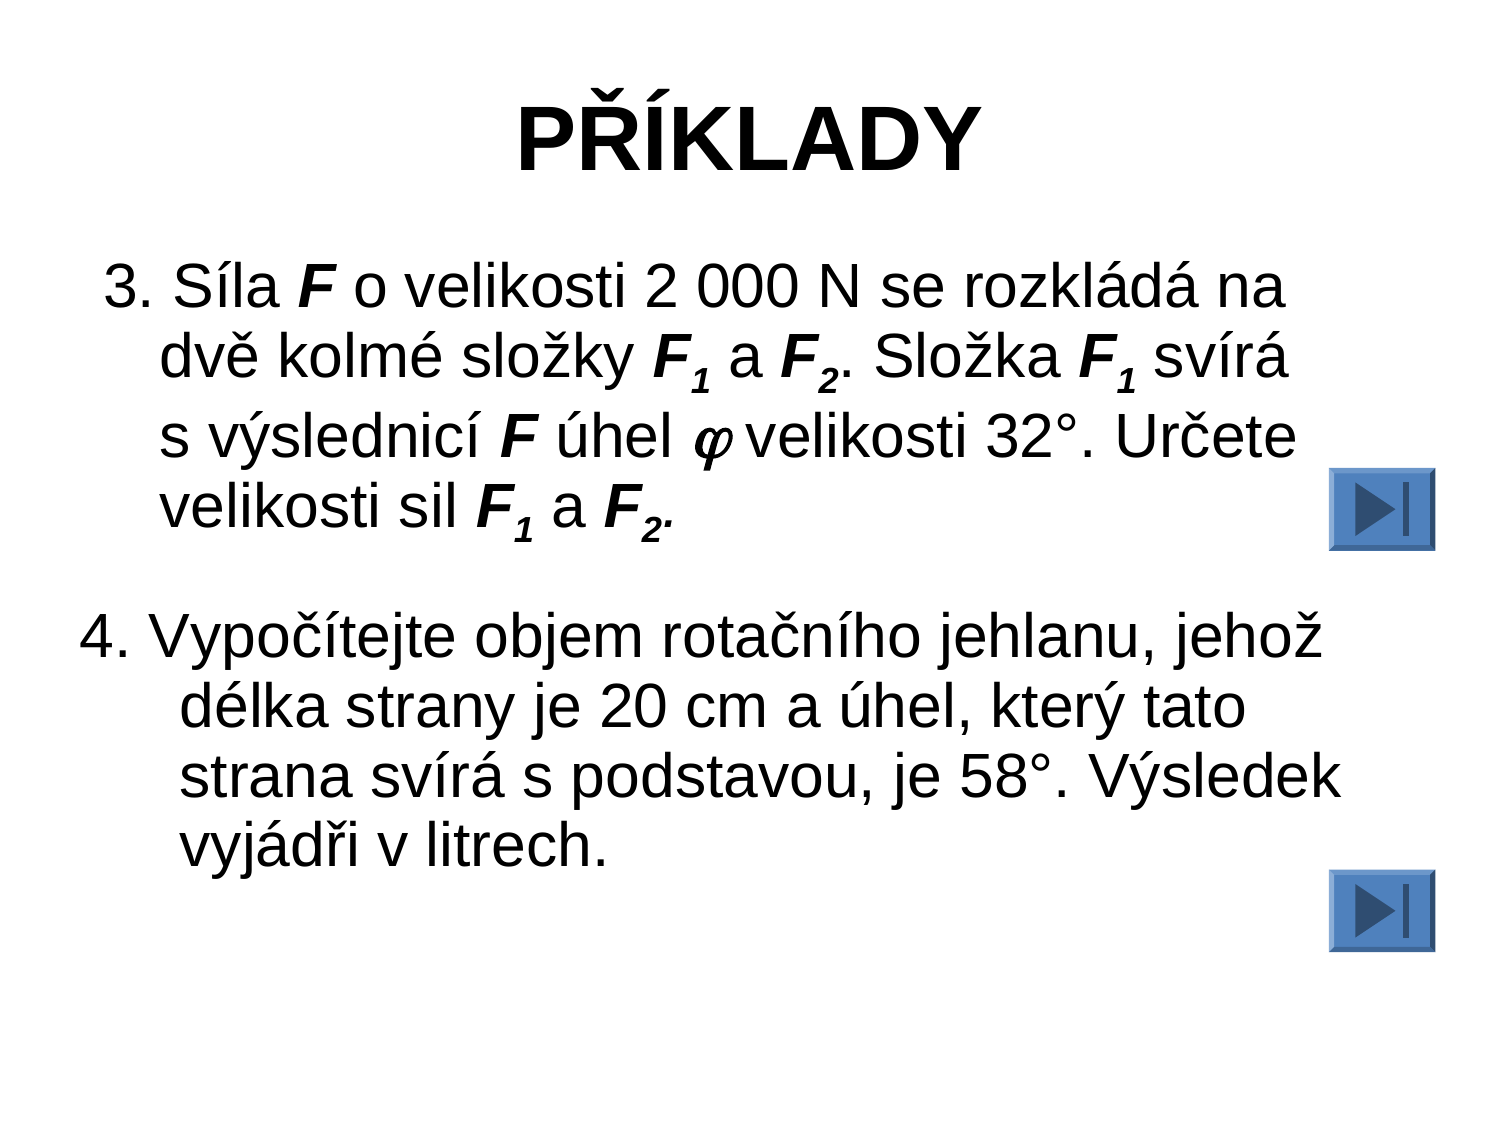

# PŘÍKLADY
3. Síla F o velikosti 2 000 N se rozkládá na dvě kolmé složky F1 a F2. Složka F1 svírá s výslednicí F úhel  velikosti 32°. Určete velikosti sil F1 a F2.
4. Vypočítejte objem rotačního jehlanu, jehož délka strany je 20 cm a úhel, který tato strana svírá s podstavou, je 58°. Výsledek vyjádři v litrech.